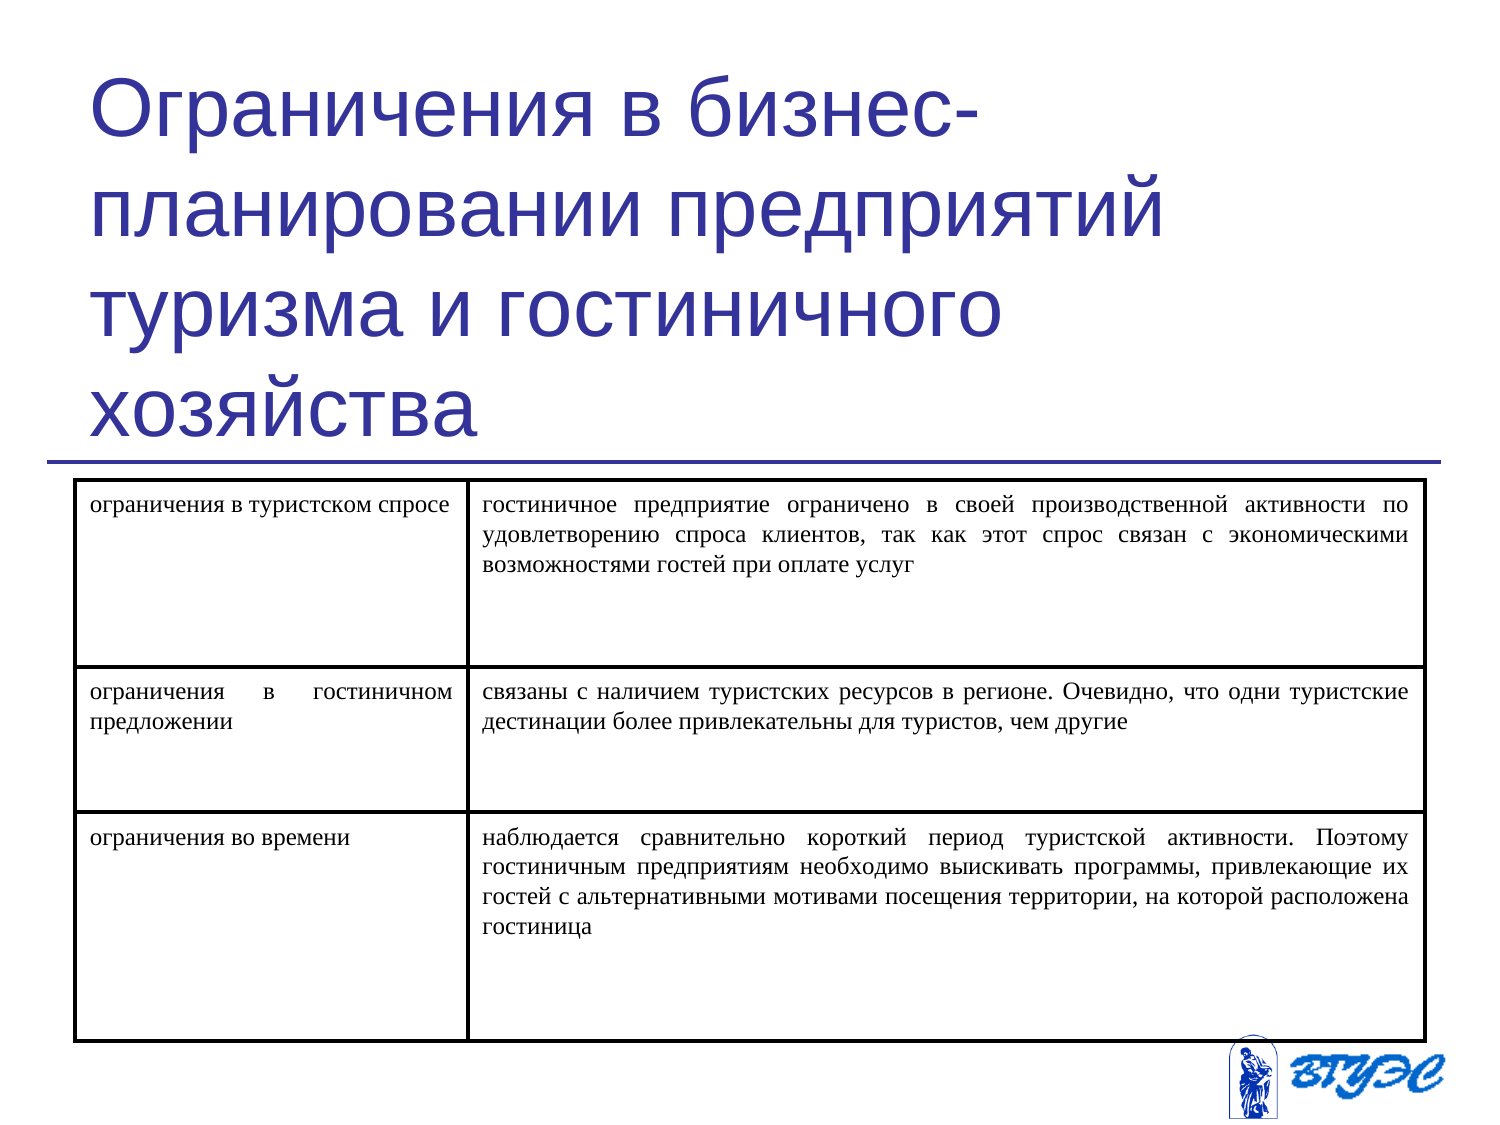

# Ограничения в бизнес-планировании предприятий туризма и гостиничного хозяйства
| ограничения в туристском спросе | гостиничное предприятие ограничено в своей производственной активности по удовлетворению спроса клиентов, так как этот спрос связан с экономическими возможностями гостей при оплате услуг |
| --- | --- |
| ограничения в гостиничном предложении | связаны с наличием туристских ресурсов в регионе. Очевидно, что одни туристские дестинации более привлекательны для туристов, чем другие |
| ограничения во времени | наблюдается сравнительно короткий период туристской активности. Поэтому гостиничным предприятиям необходимо выискивать программы, привлекающие их гостей с альтернативными мотивами посещения территории, на которой расположена гостиница |